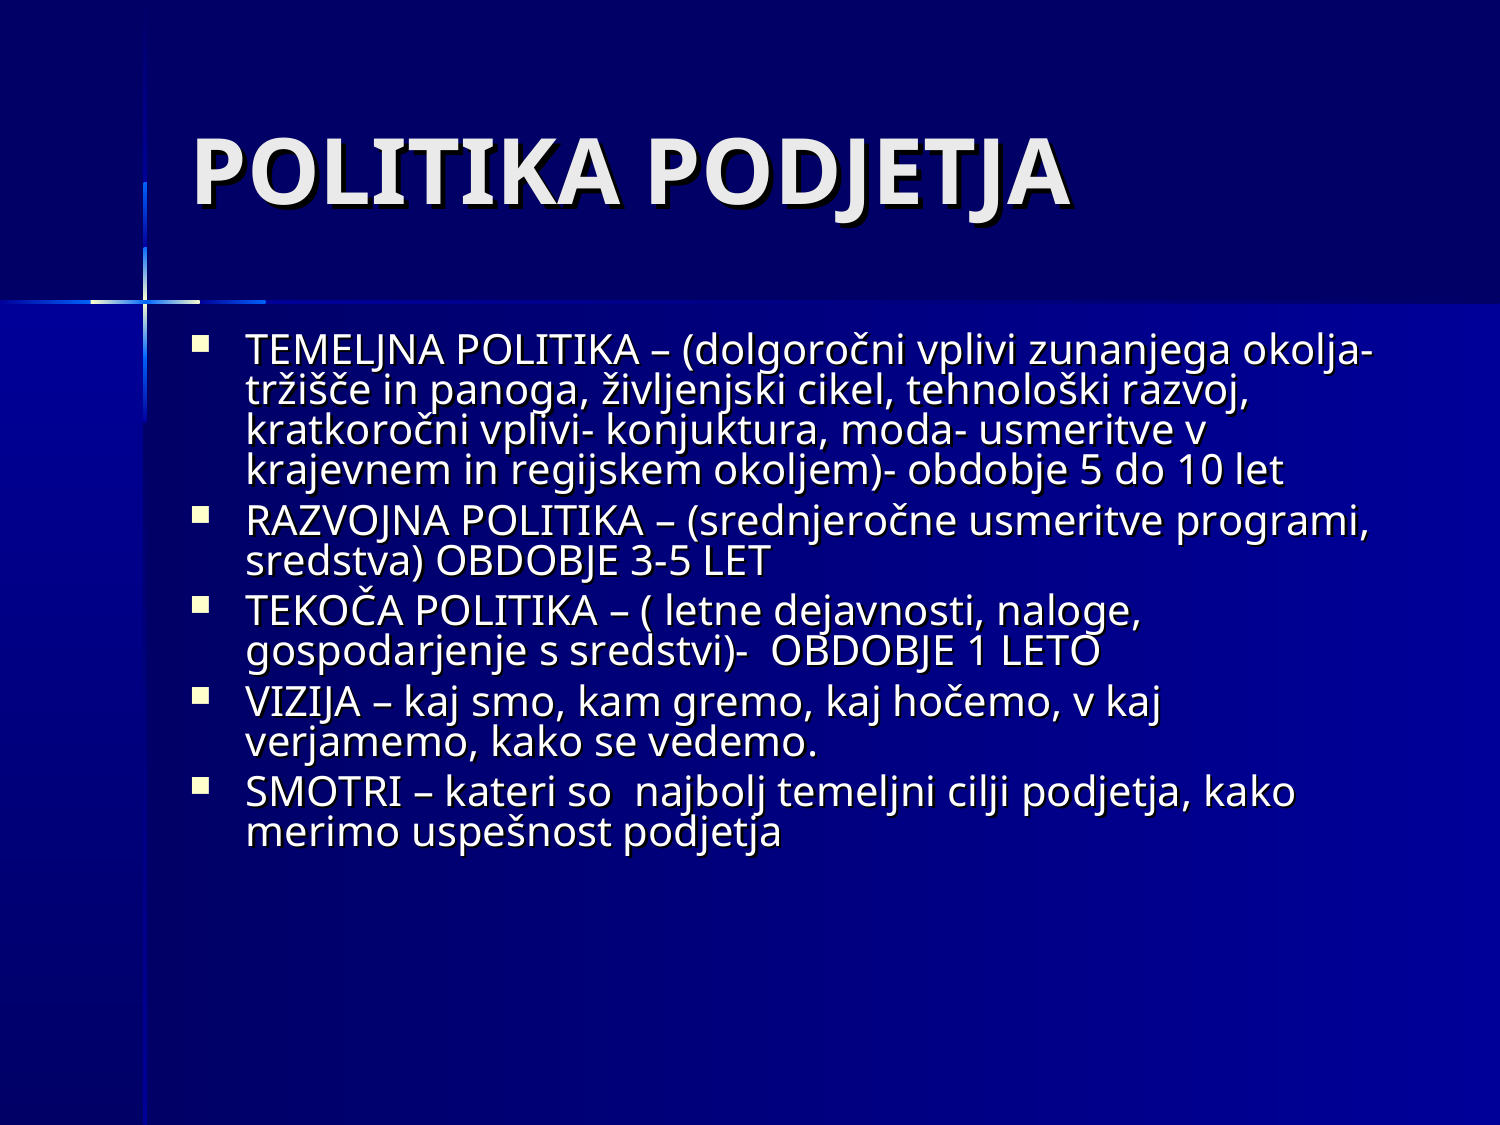

# POLITIKA PODJETJA
TEMELJNA POLITIKA – (dolgoročni vplivi zunanjega okolja- tržišče in panoga, življenjski cikel, tehnološki razvoj, kratkoročni vplivi- konjuktura, moda- usmeritve v krajevnem in regijskem okoljem)- obdobje 5 do 10 let
RAZVOJNA POLITIKA – (srednjeročne usmeritve programi, sredstva) OBDOBJE 3-5 LET
TEKOČA POLITIKA – ( letne dejavnosti, naloge, gospodarjenje s sredstvi)- OBDOBJE 1 LETO
VIZIJA – kaj smo, kam gremo, kaj hočemo, v kaj verjamemo, kako se vedemo.
SMOTRI – kateri so najbolj temeljni cilji podjetja, kako merimo uspešnost podjetja